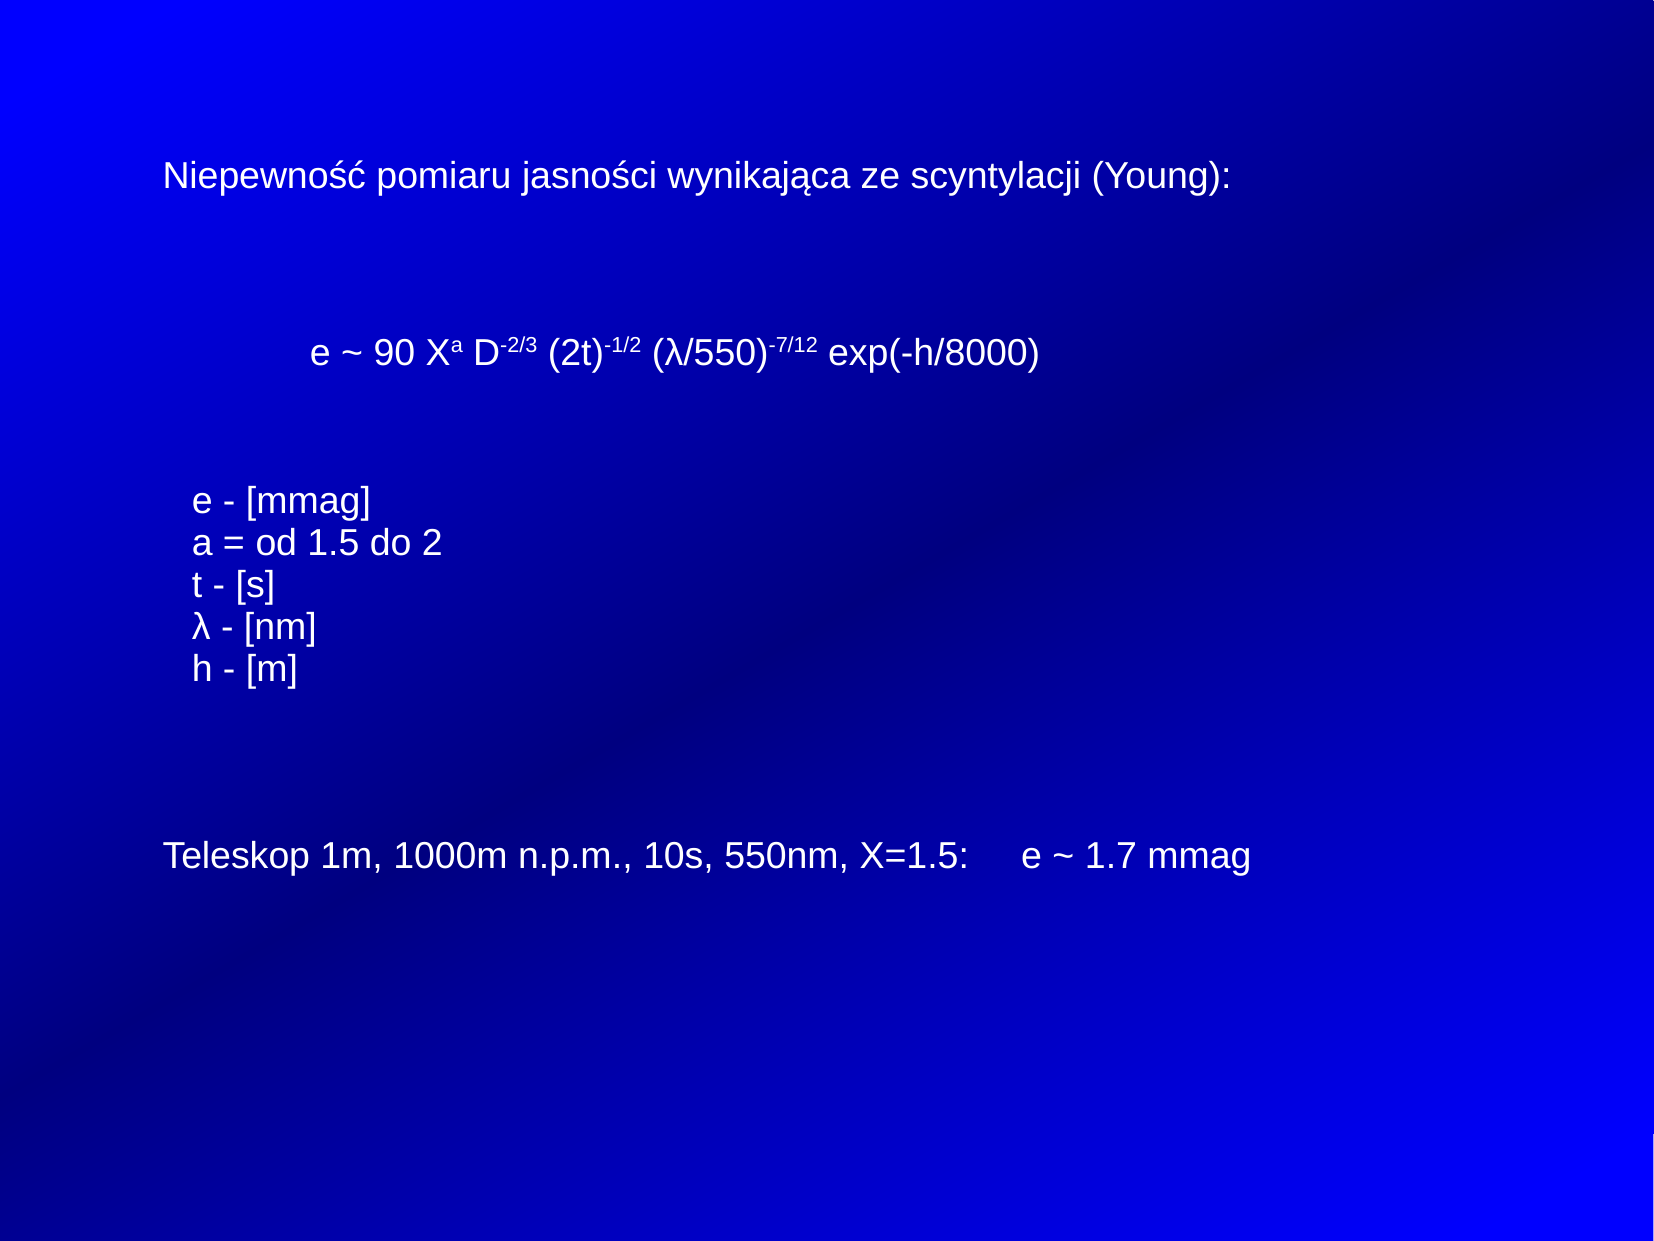

Niepewność pomiaru jasności wynikająca ze scyntylacji (Young):
e ~ 90 Xa D-2/3 (2t)-1/2 (λ/550)-7/12 exp(-h/8000)
e - [mmag]
a = od 1.5 do 2
t - [s]
λ - [nm]
h - [m]
Teleskop 1m, 1000m n.p.m., 10s, 550nm, X=1.5: e ~ 1.7 mmag